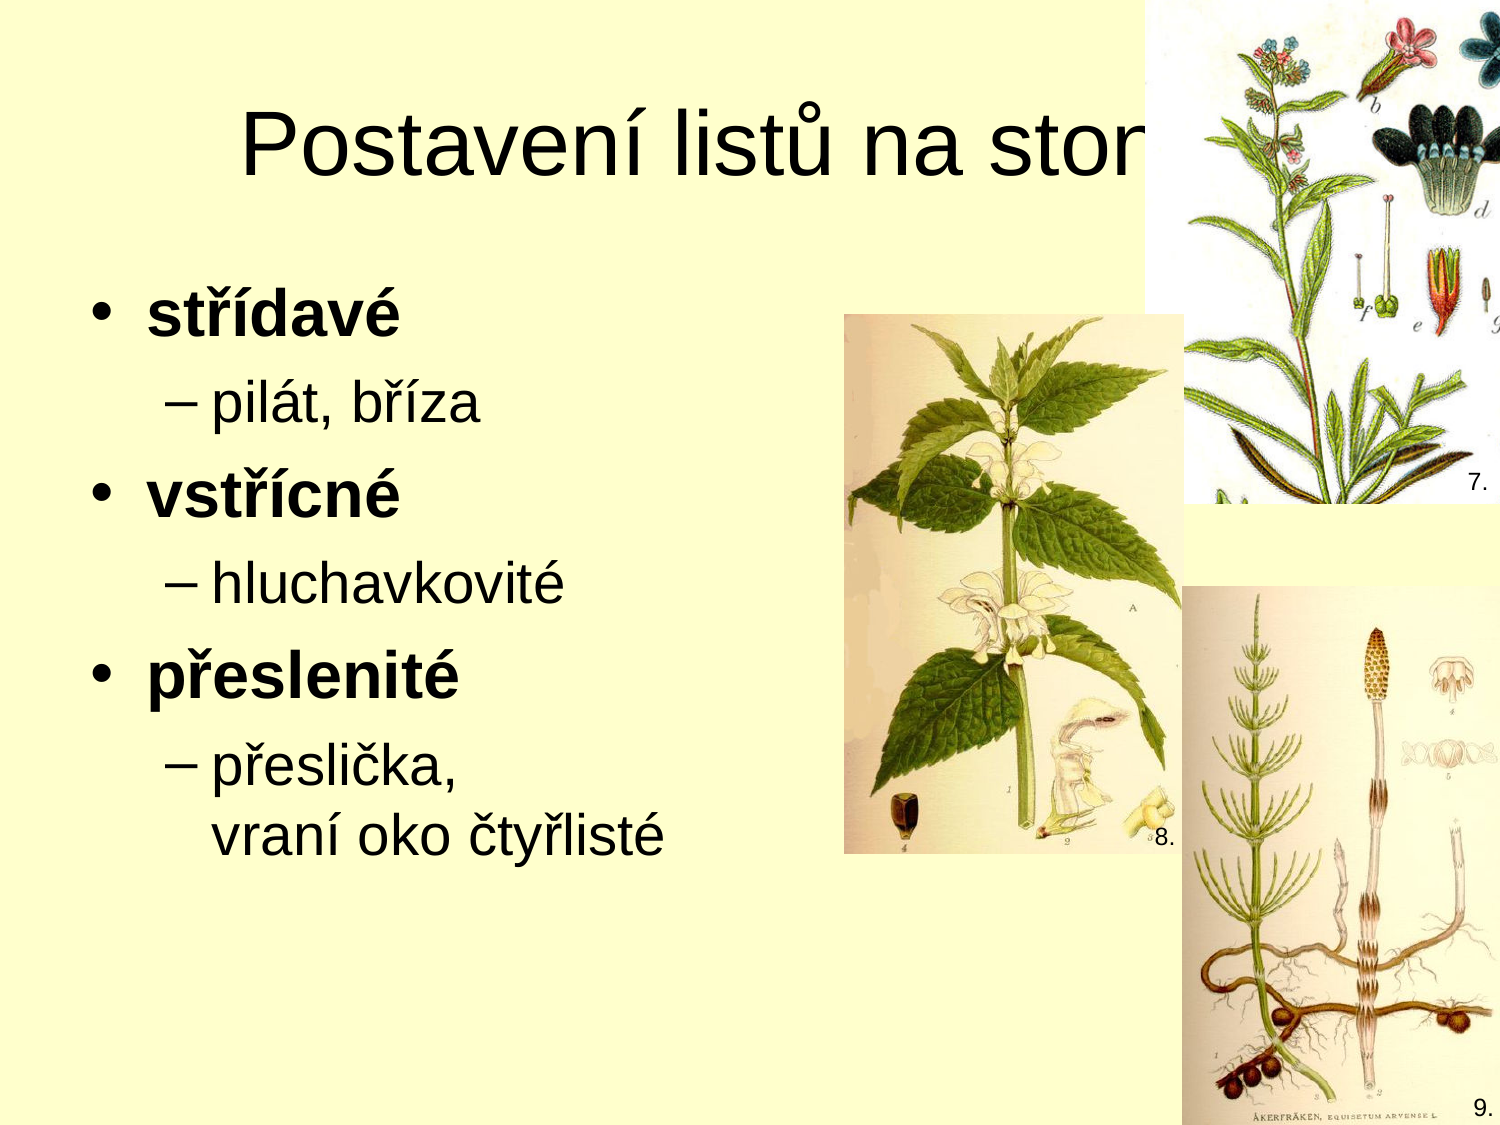

# Postavení listů na stonku
střídavé
pilát, bříza
vstřícné
hluchavkovité
přeslenité
přeslička, vraní oko čtyřlisté
7.
8.
9.